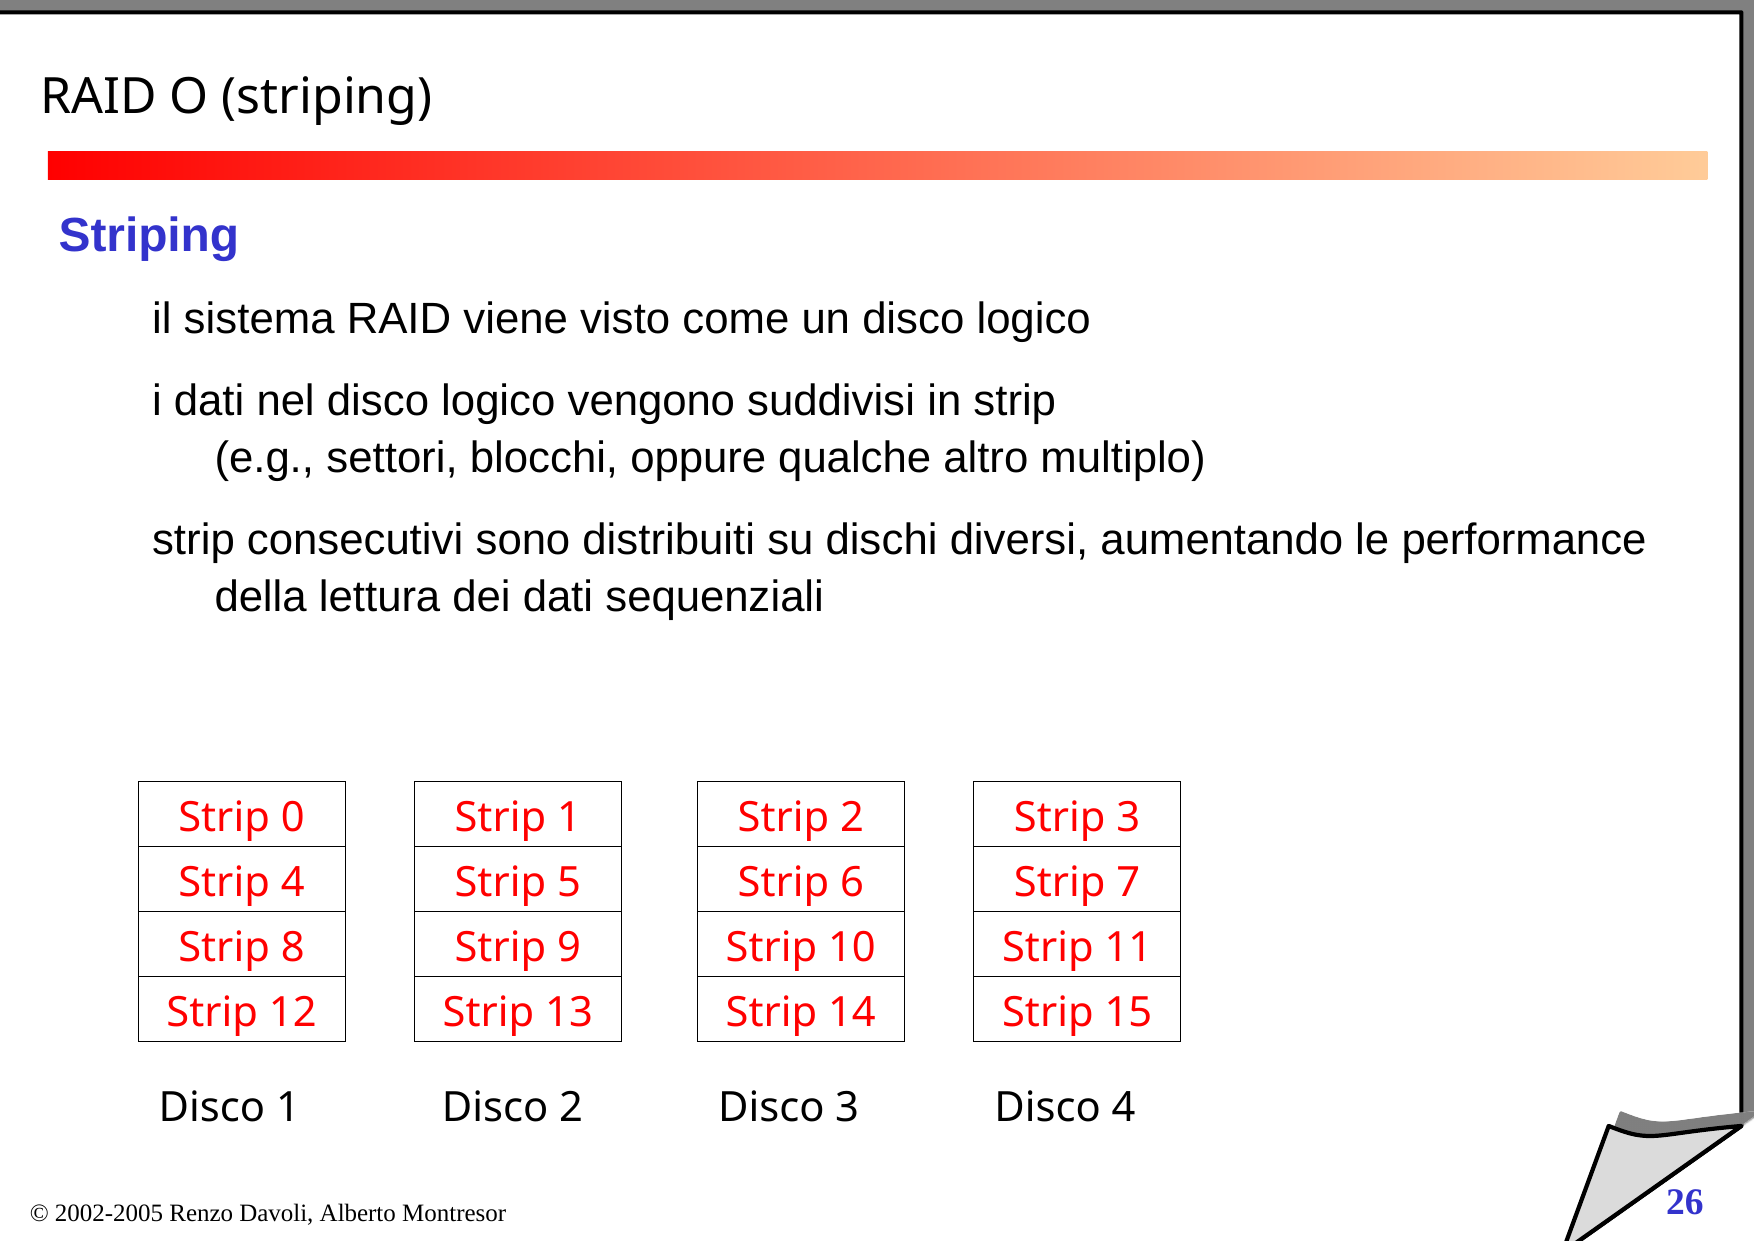

# RAID O (striping)
Striping
il sistema RAID viene visto come un disco logico
i dati nel disco logico vengono suddivisi in strip
(e.g., settori, blocchi, oppure qualche altro multiplo)
strip consecutivi sono distribuiti su dischi diversi, aumentando le performance della lettura dei dati sequenziali
Strip 0
Strip 1
Strip 2
Strip 3
Strip 4
Strip 5
Strip 6
Strip 7
Strip 8
Strip 9
Strip 10
Strip 11
Strip 12
Strip 13
Strip 14
Strip 15
Disco 1
Disco 2
Disco 3
Disco 4